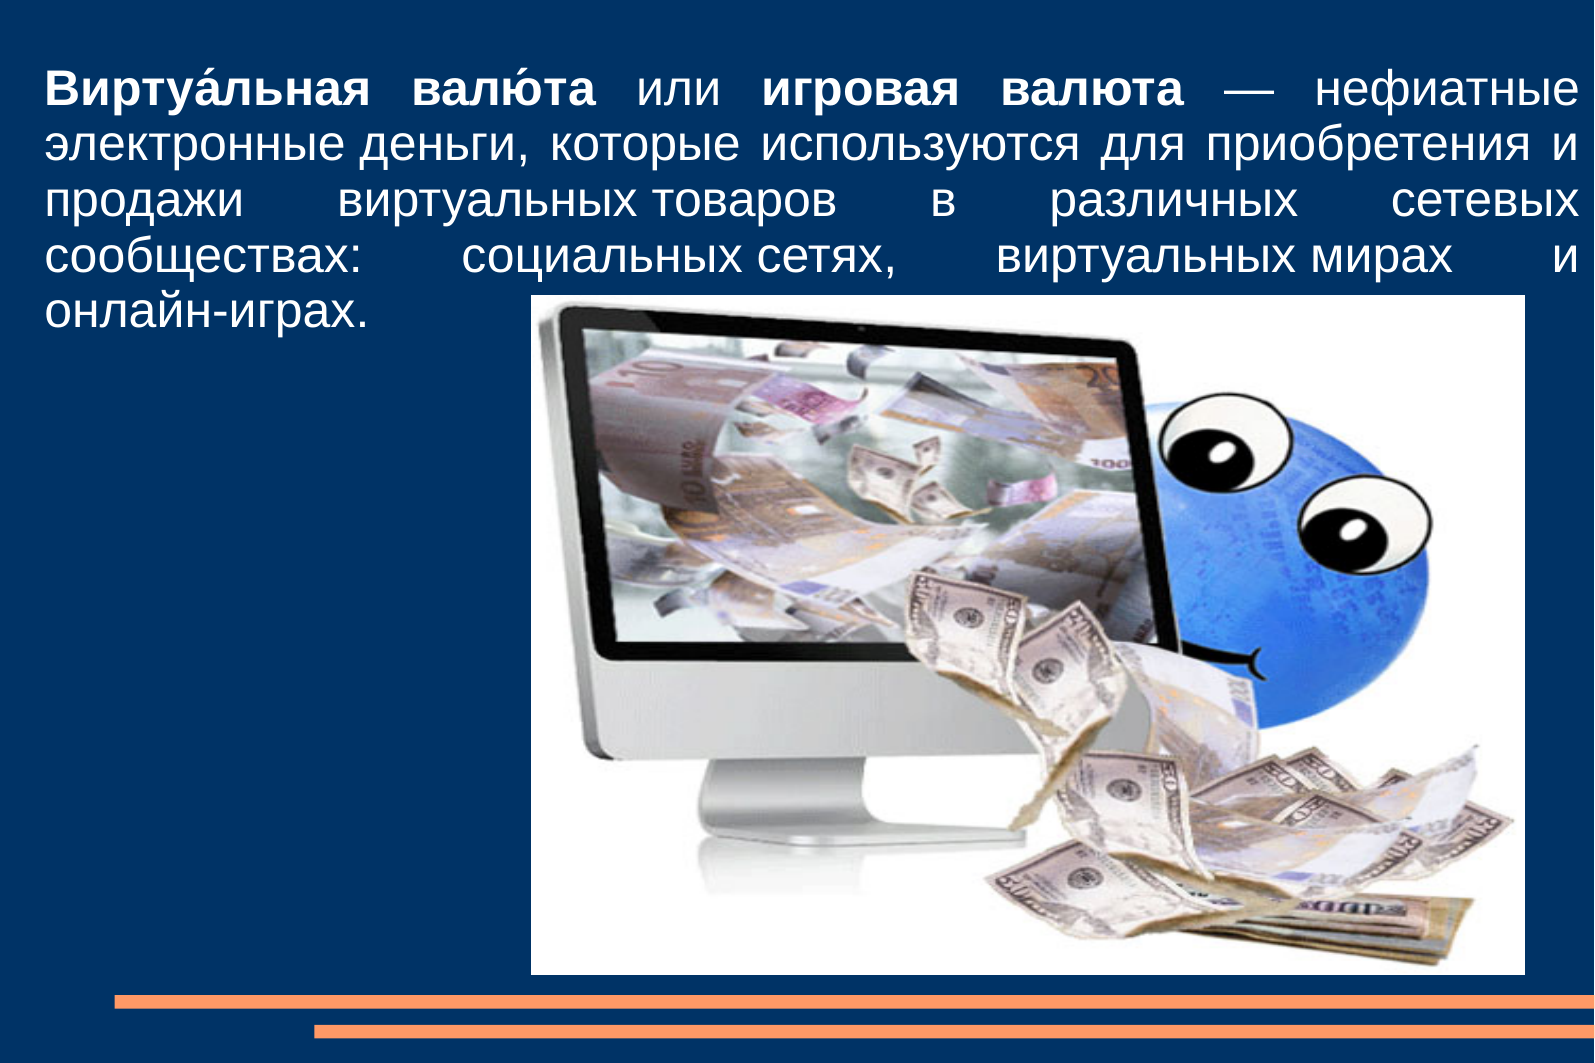

Виртуа́льная валю́та или игровая валюта — нефиатные электронные деньги, которые используются для приобретения и продажи виртуальных товаров в различных сетевых сообществах: социальных сетях, виртуальных мирах и онлайн-играх.